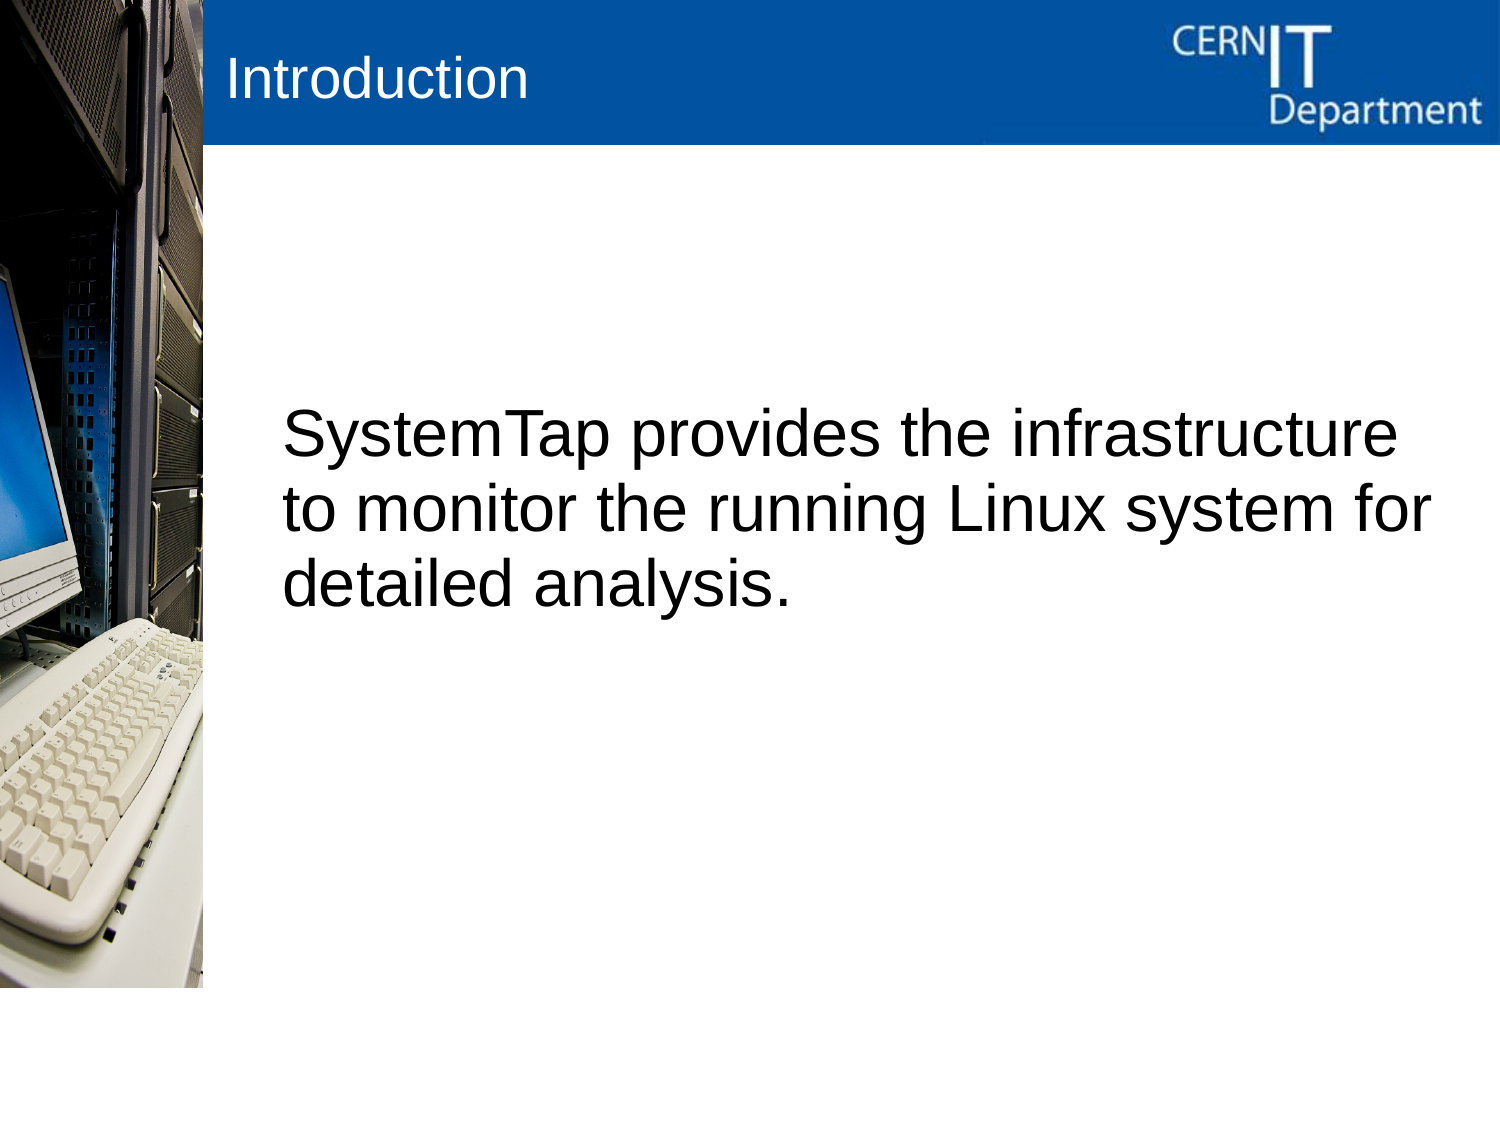

# Introduction
SystemTap provides the infrastructure to monitor the running Linux system for detailed analysis.